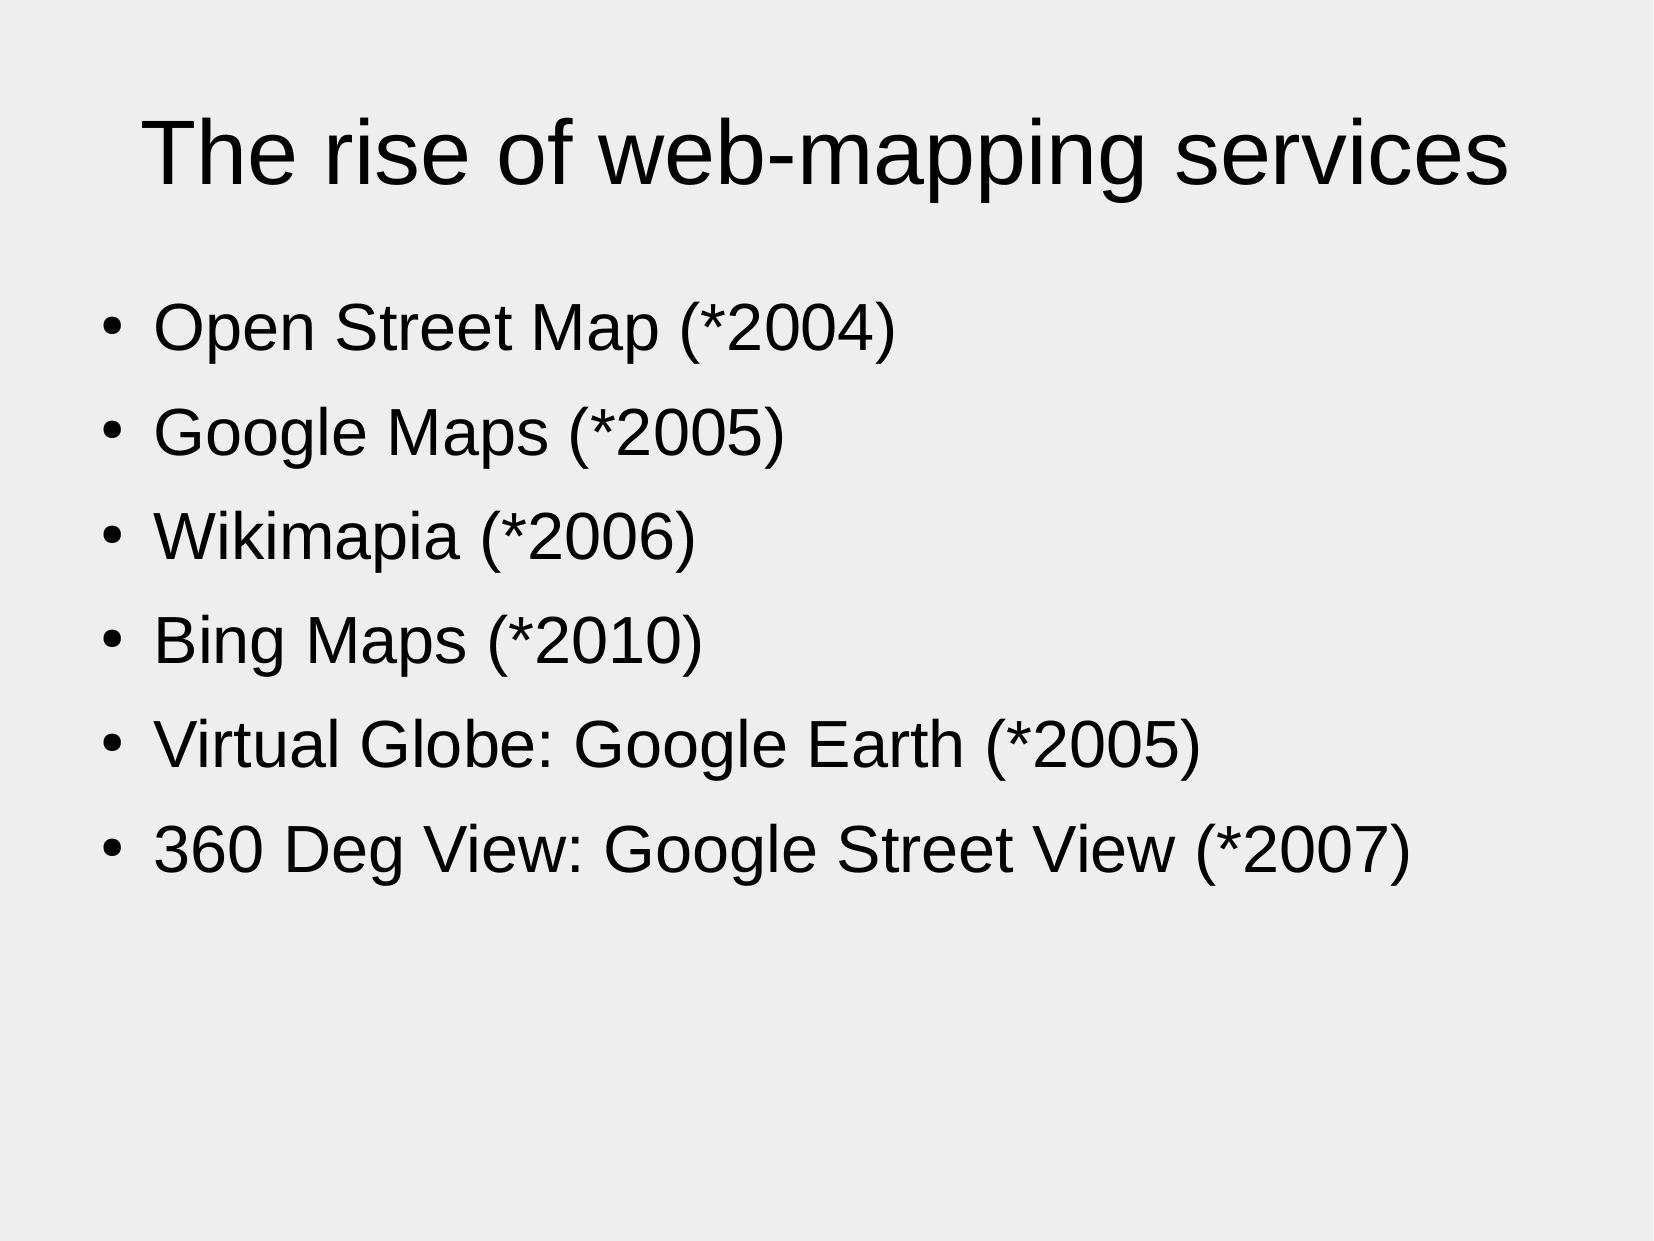

# The rise of web-mapping services
Open Street Map (*2004)
Google Maps (*2005)
Wikimapia (*2006)
Bing Maps (*2010)
Virtual Globe: Google Earth (*2005)
360 Deg View: Google Street View (*2007)